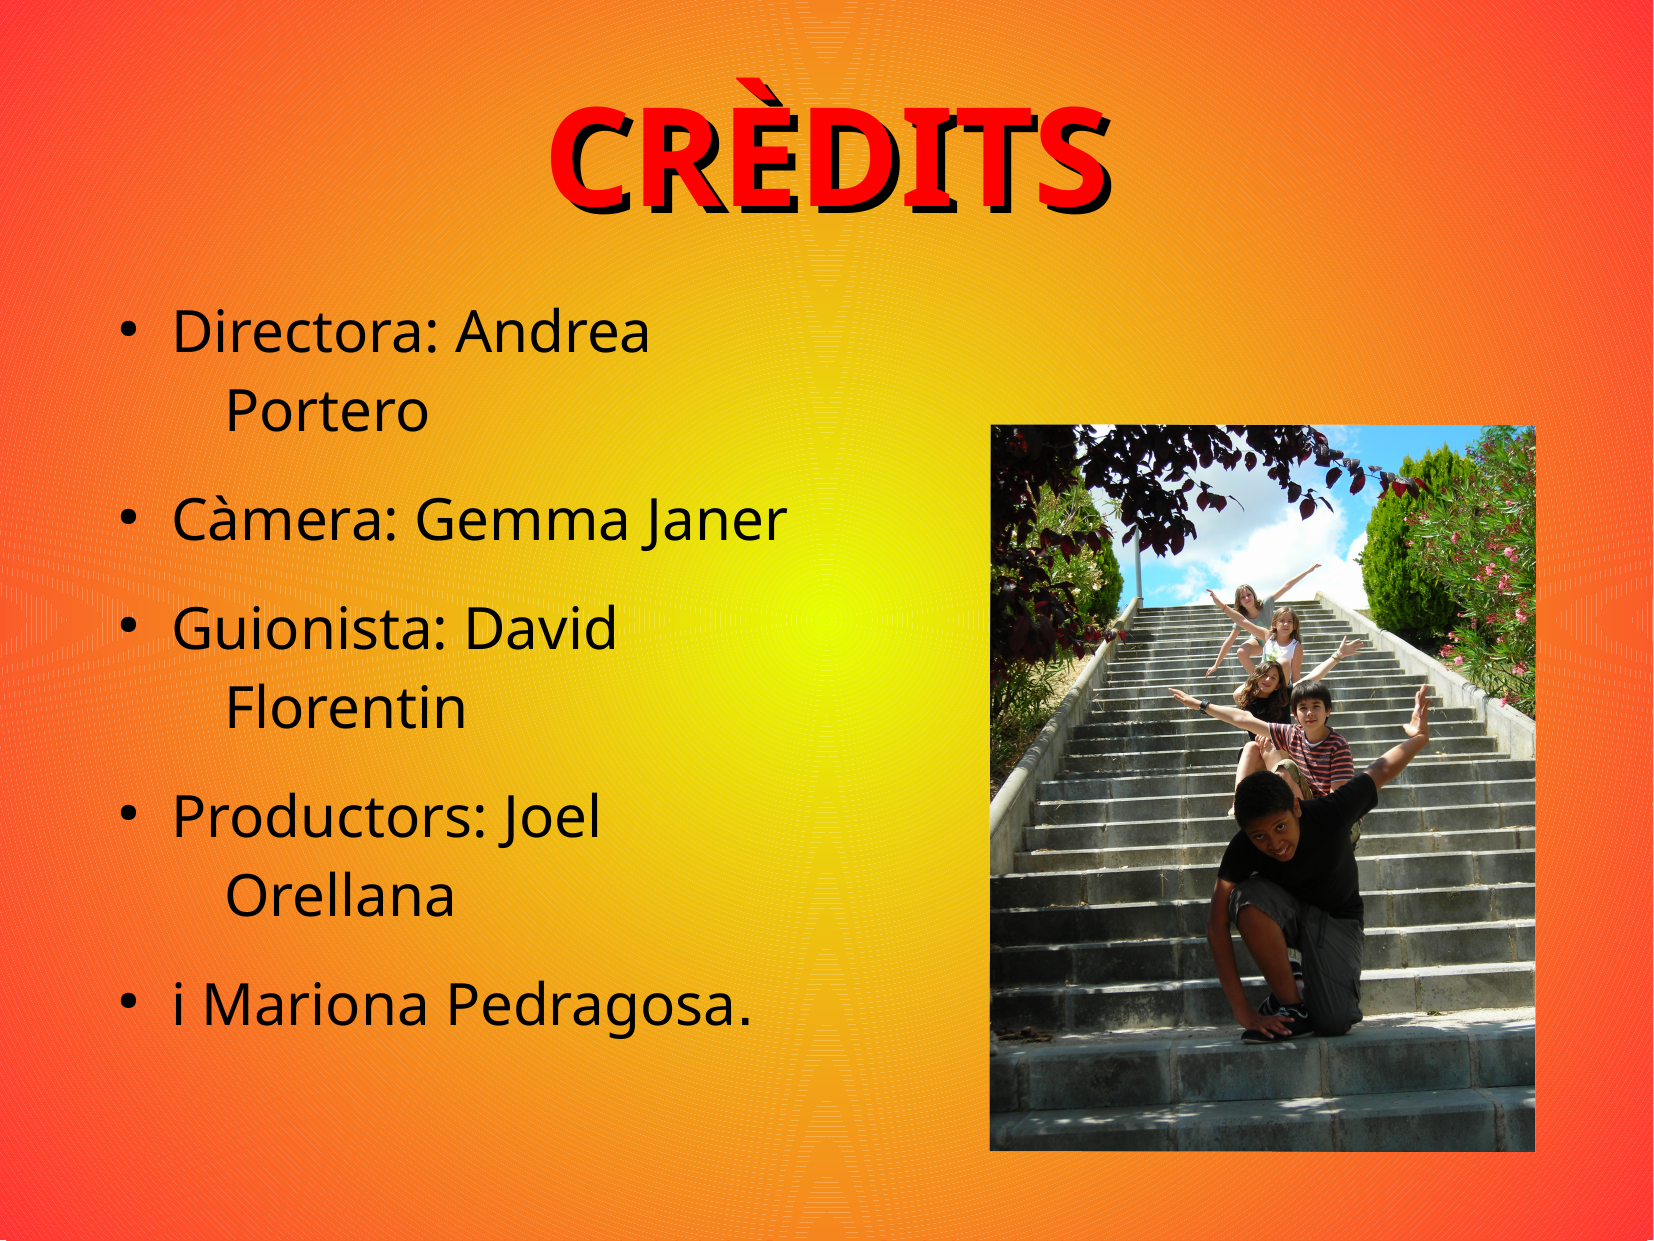

# CRÈDITS
Directora: Andrea Portero
Càmera: Gemma Janer
Guionista: David Florentin
Productors: Joel Orellana
i Mariona Pedragosa.